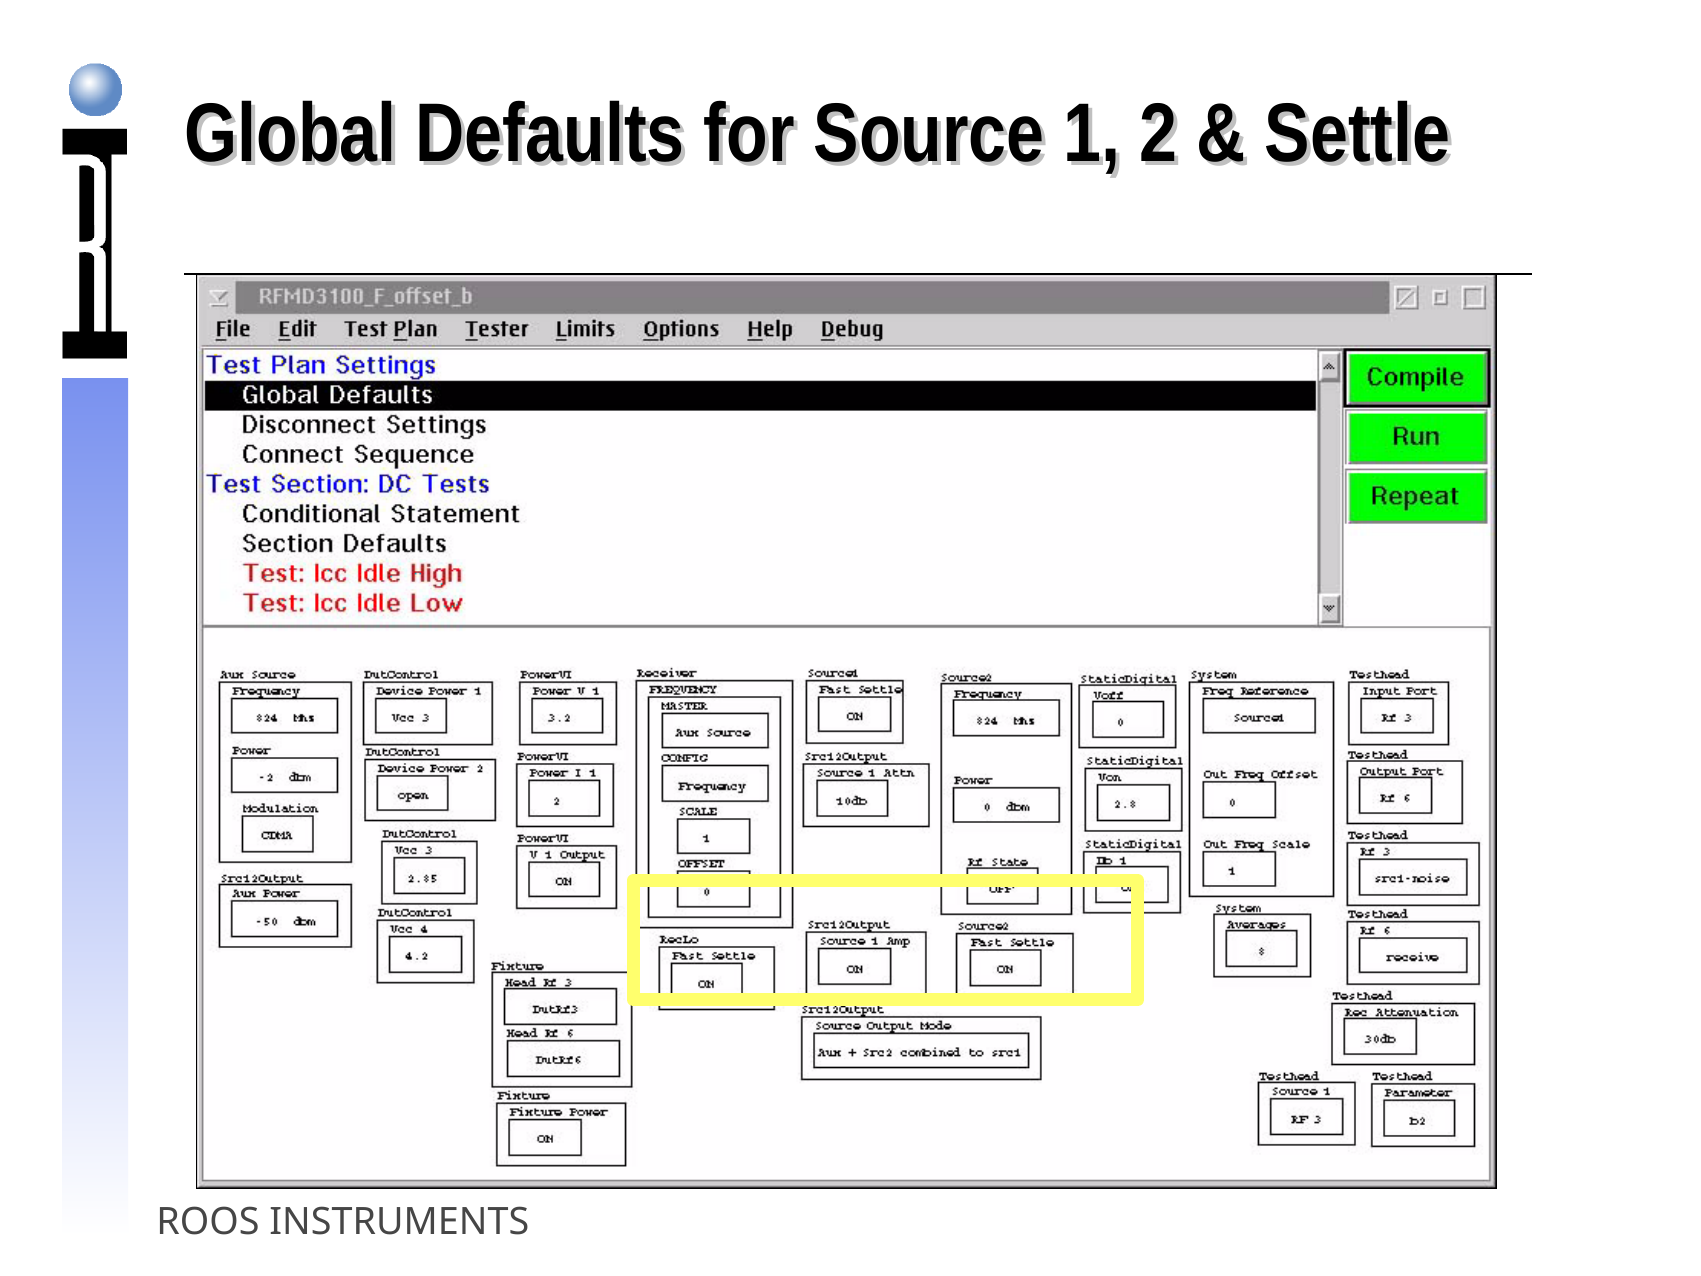

Global Defaults for Source 1, 2 & Settle